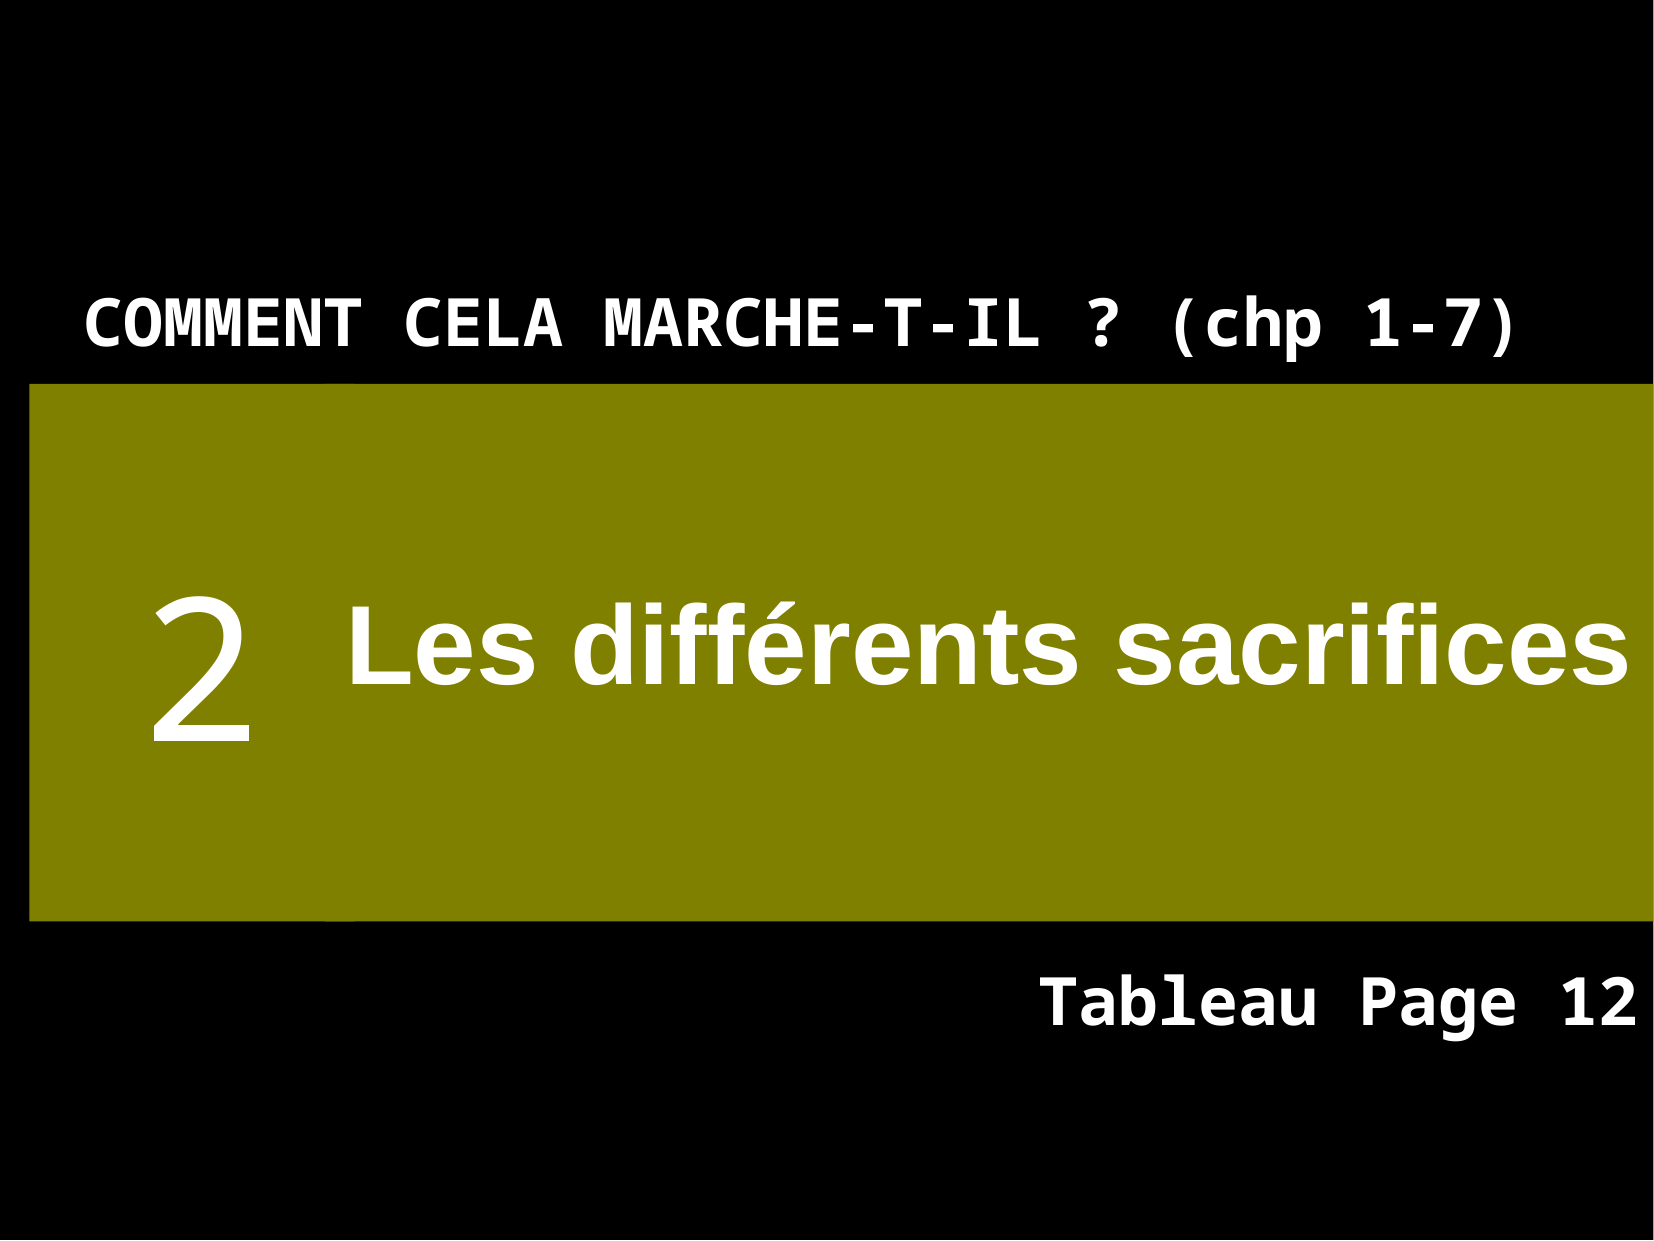

COMMENT CELA MARCHE-T-IL ? (chp 1-7)
Les différents sacrifices
2
Tableau Page 12